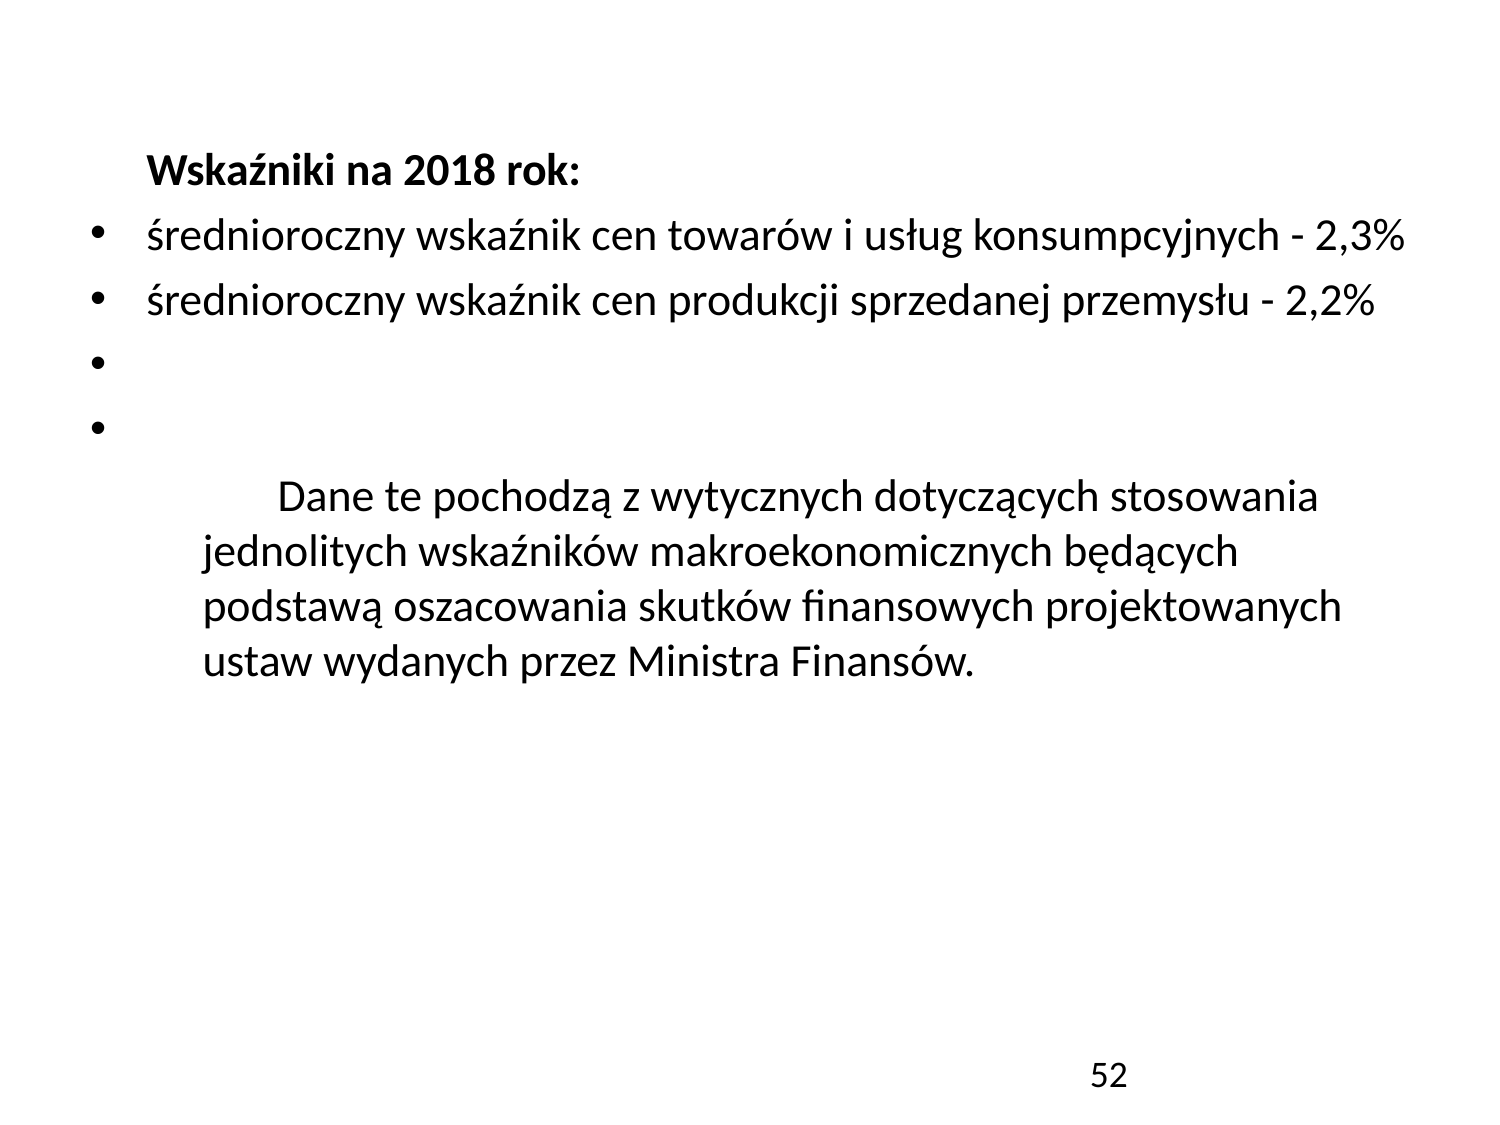

#
Wskaźniki na 2018 rok:
średnioroczny wskaźnik cen towarów i usług konsumpcyjnych - 2,3%
średnioroczny wskaźnik cen produkcji sprzedanej przemysłu - 2,2%
	Dane te pochodzą z wytycznych dotyczących stosowania jednolitych wskaźników makroekonomicznych będących podstawą oszacowania skutków finansowych projektowanych ustaw wydanych przez Ministra Finansów.